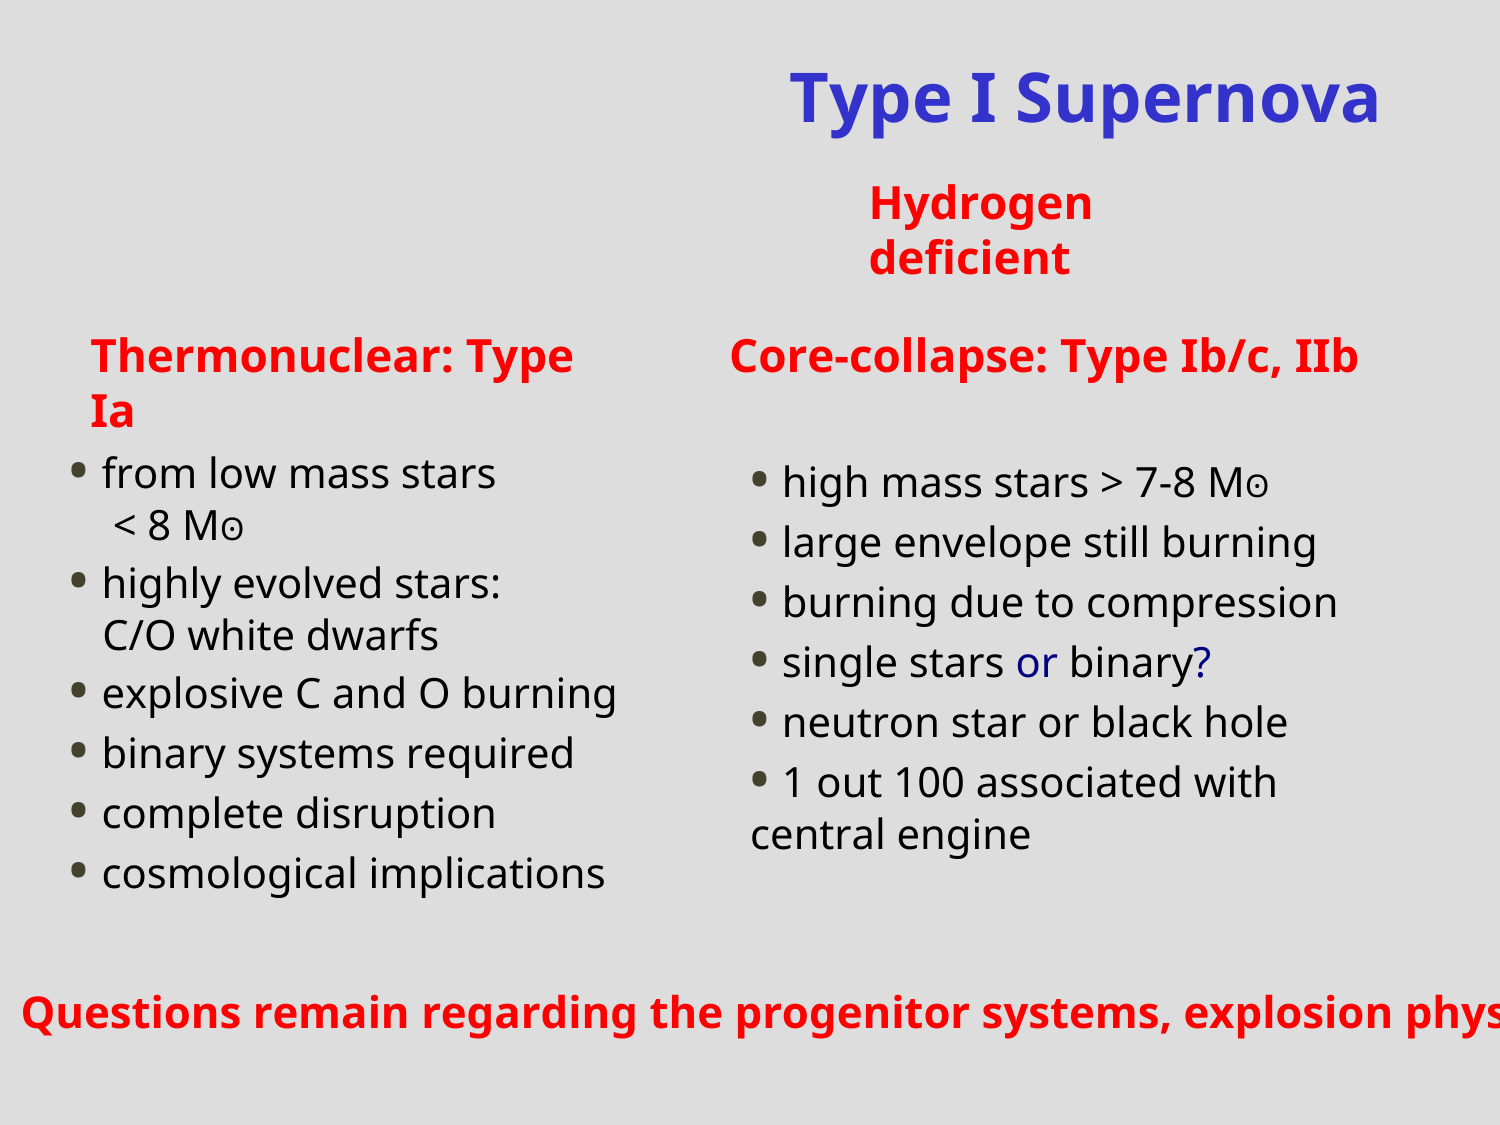

Type I Supernova
Hydrogen deficient
Thermonuclear: Type Ia
Core-collapse: Type Ib/c, IIb
• high mass stars > 7-8 Mʘ
• large envelope still burning
• burning due to compression
• single stars or binary?
• neutron star or black hole
• 1 out 100 associated with central engine
• from low mass stars
 < 8 Mʘ
• highly evolved stars:
 C/O white dwarfs
• explosive C and O burning
• binary systems required
• complete disruption
• cosmological implications
Questions remain regarding the progenitor systems, explosion physics!